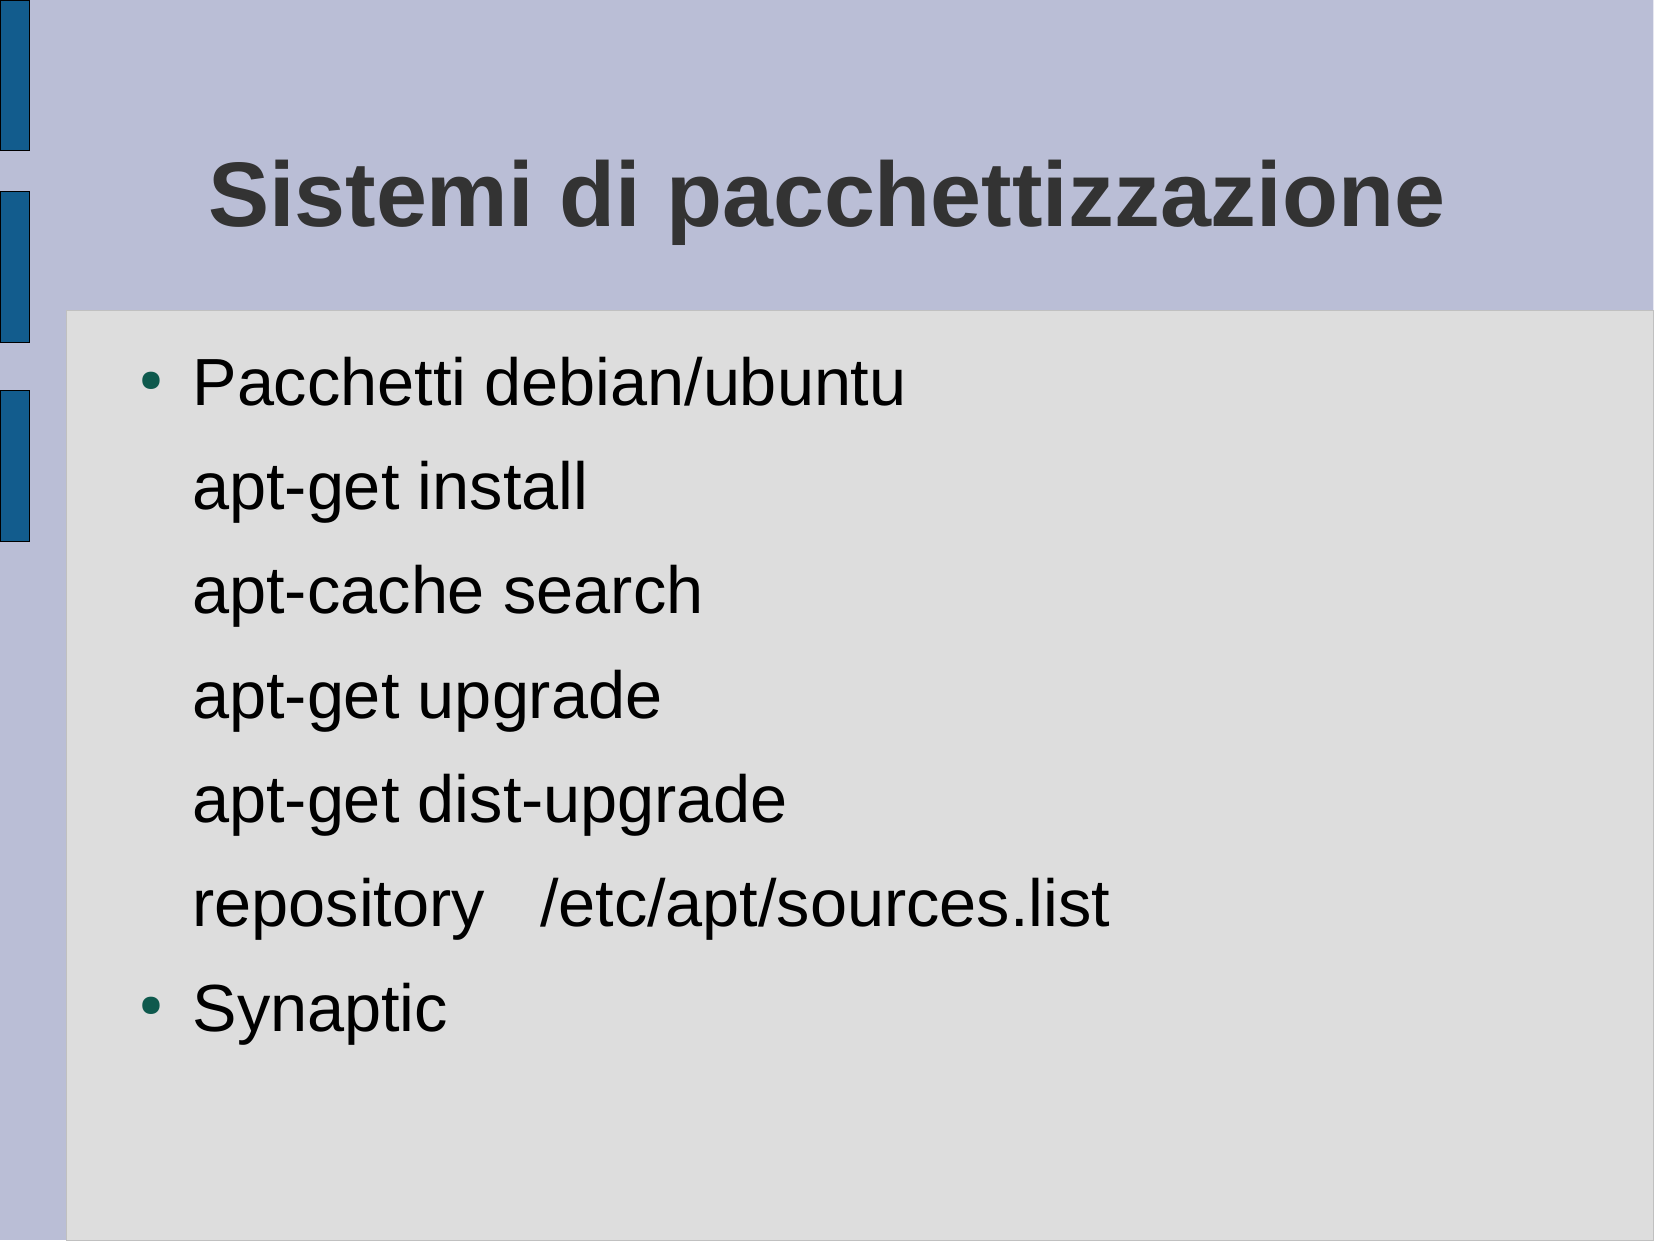

# Sistemi di pacchettizzazione
Pacchetti debian/ubuntu
apt-get install
apt-cache search
apt-get upgrade
apt-get dist-upgrade
repository /etc/apt/sources.list
Synaptic